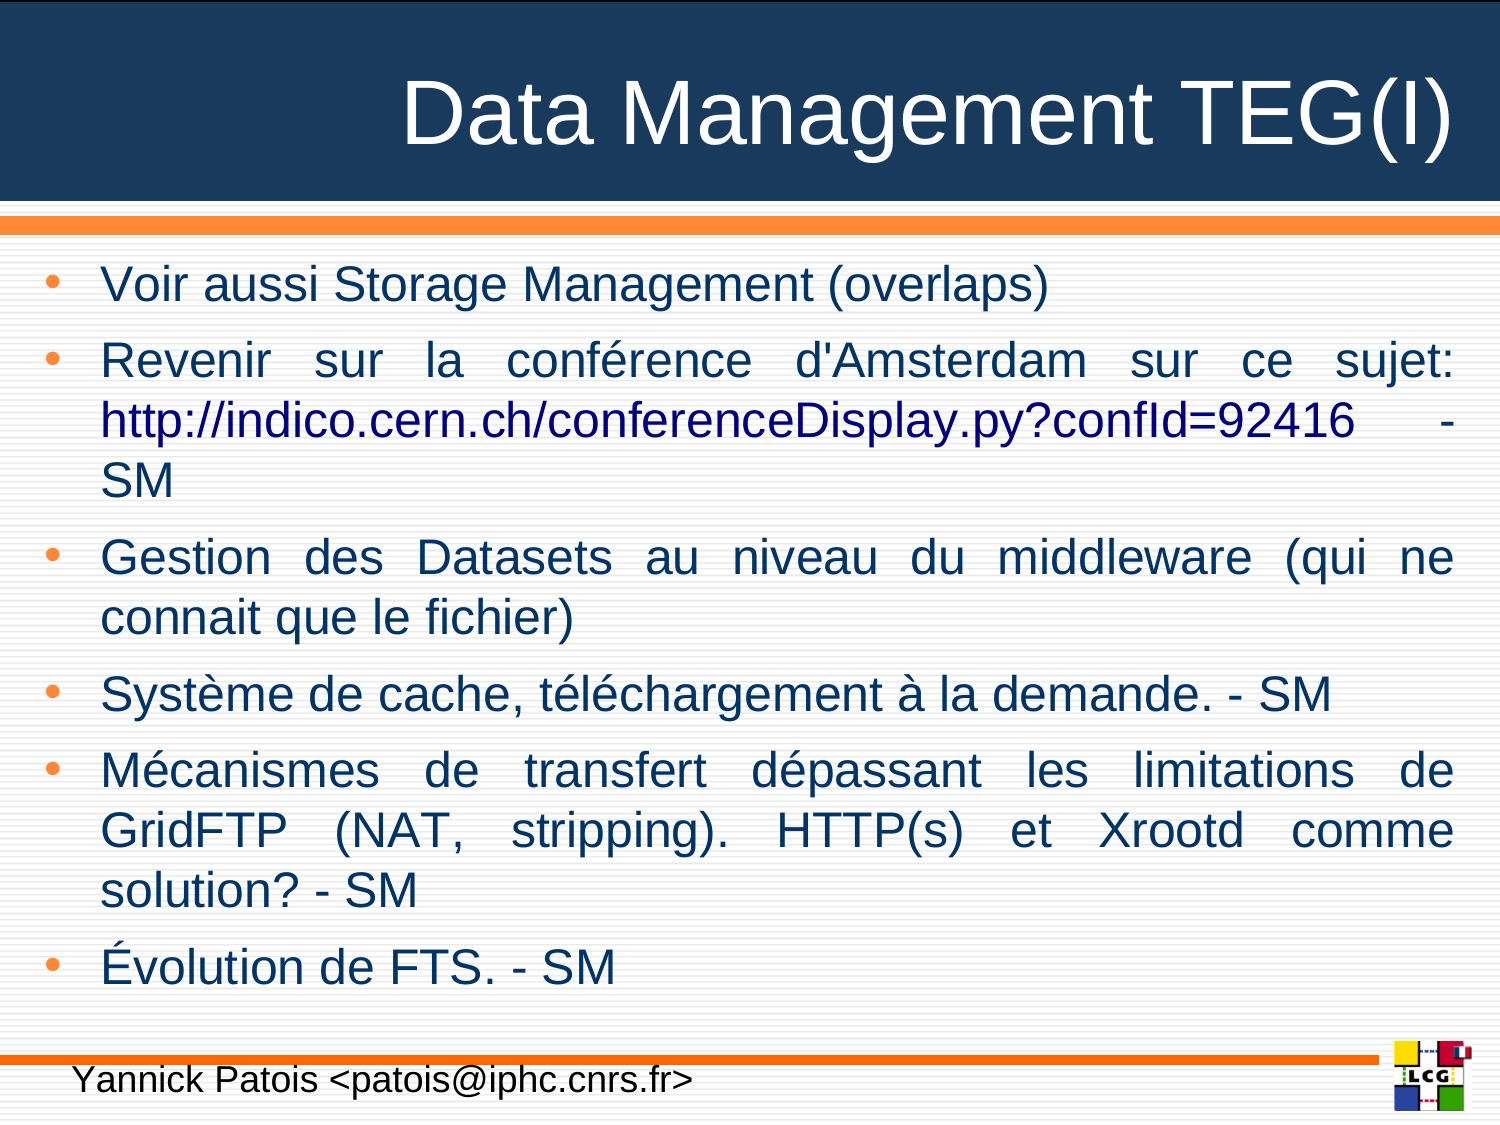

# Data Management TEG(I)
Voir aussi Storage Management (overlaps)
Revenir sur la conférence d'Amsterdam sur ce sujet: http://indico.cern.ch/conferenceDisplay.py?confId=92416 - SM
Gestion des Datasets au niveau du middleware (qui ne connait que le fichier)
Système de cache, téléchargement à la demande. - SM
Mécanismes de transfert dépassant les limitations de GridFTP (NAT, stripping). HTTP(s) et Xrootd comme solution? - SM
Évolution de FTS. - SM